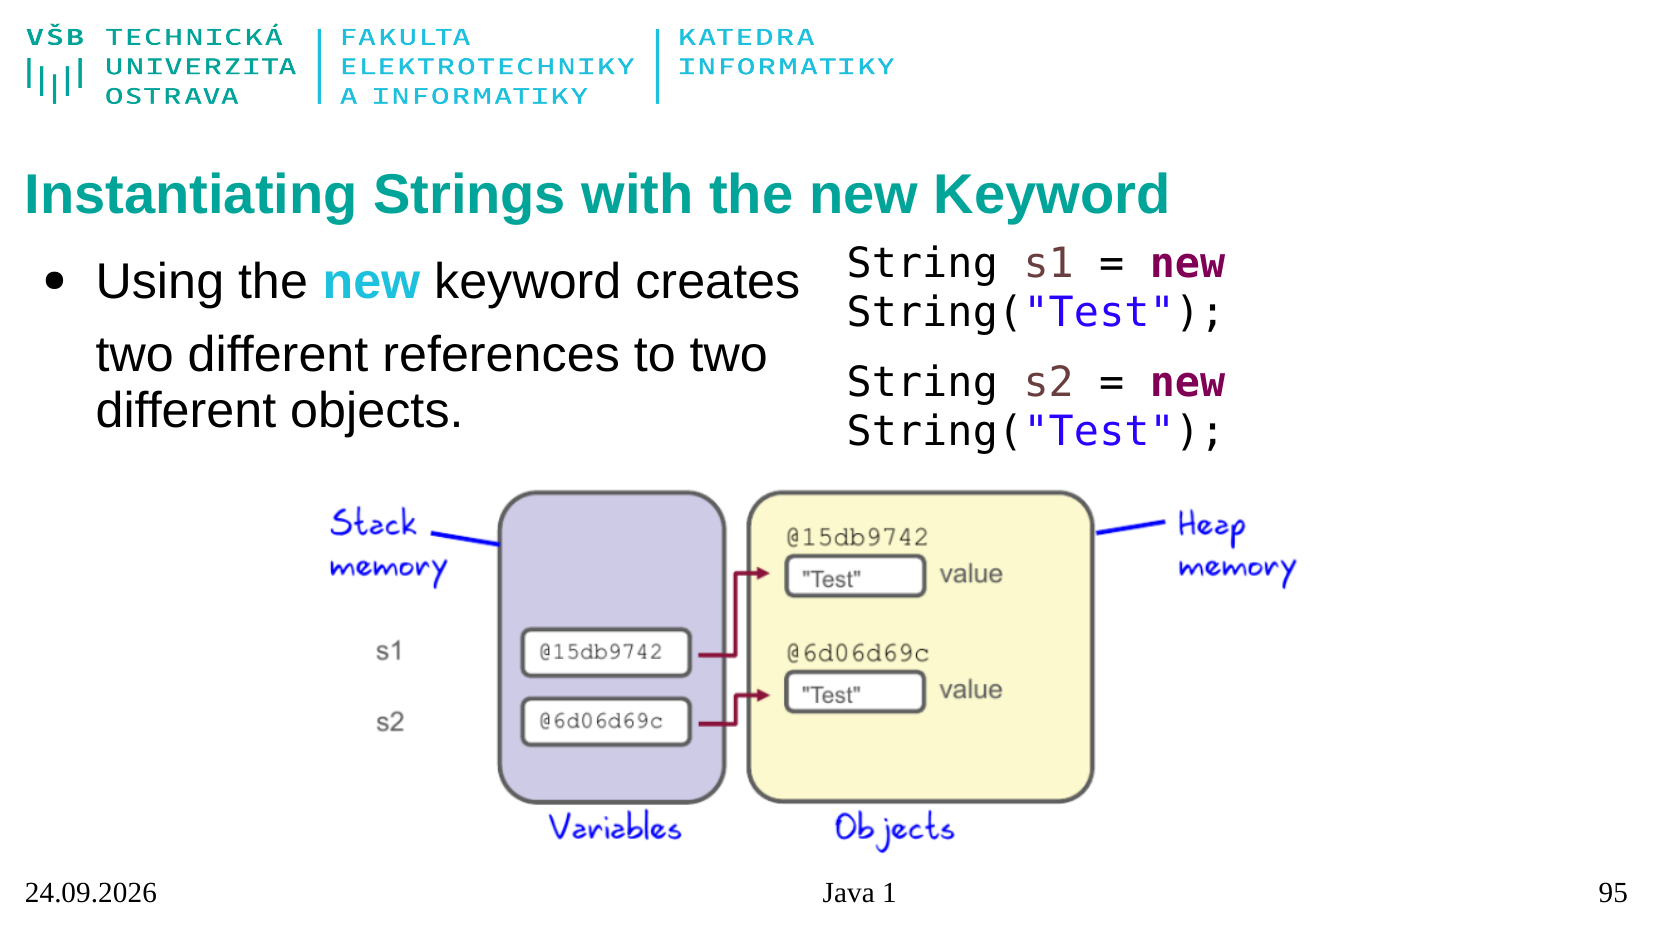

# Instantiating Strings with the new Keyword
﻿Using the new keyword creates two different references to two different objects.
String s1 = new String("Test");
String s2 = new String("Test");
Java 1
95